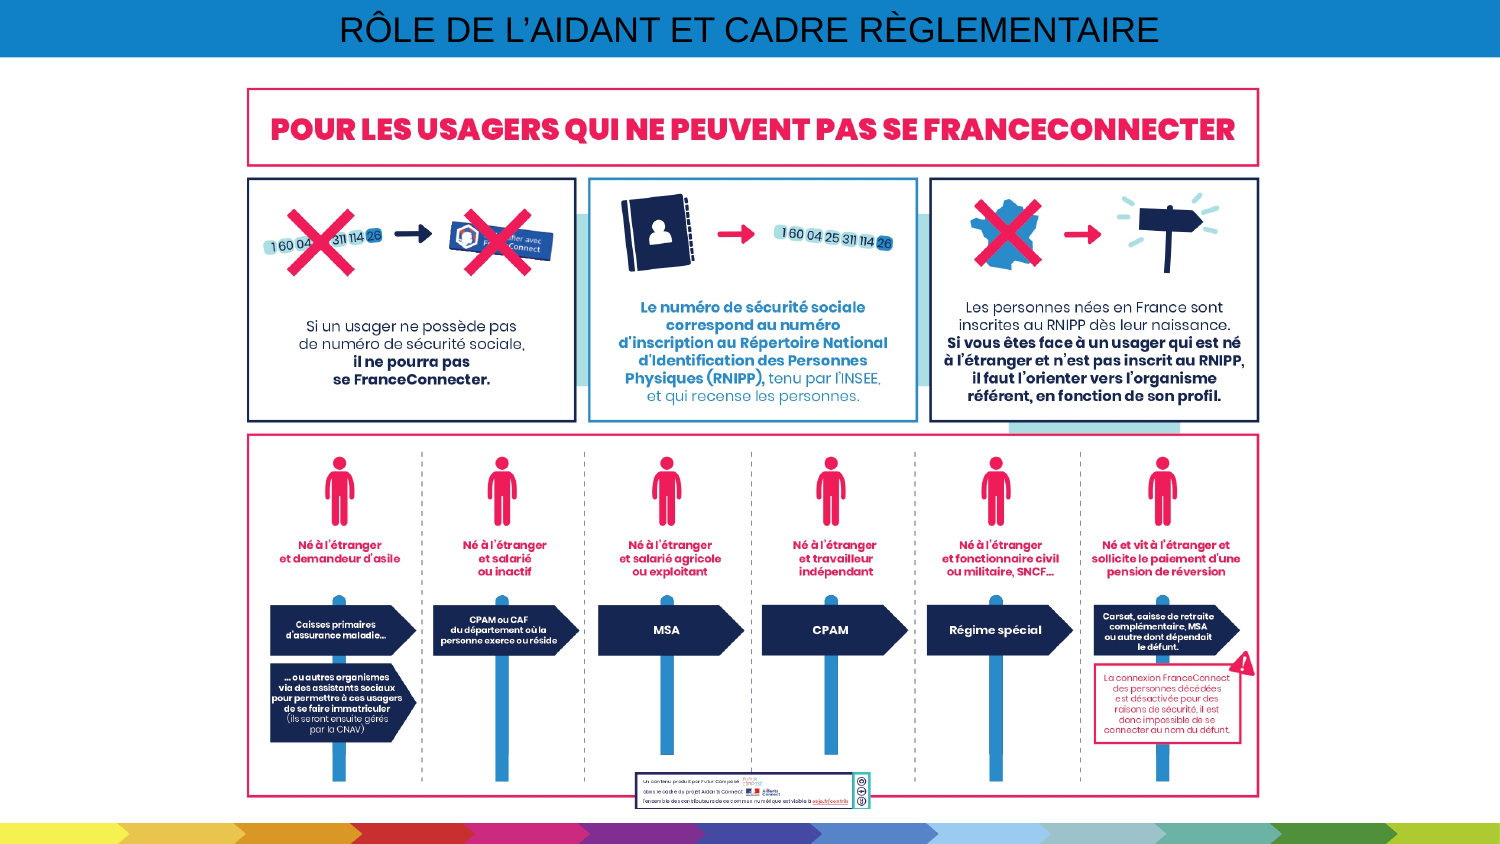

# RÔLE DE L’AIDANT ET CADRE RÈGLEMENTAIRE